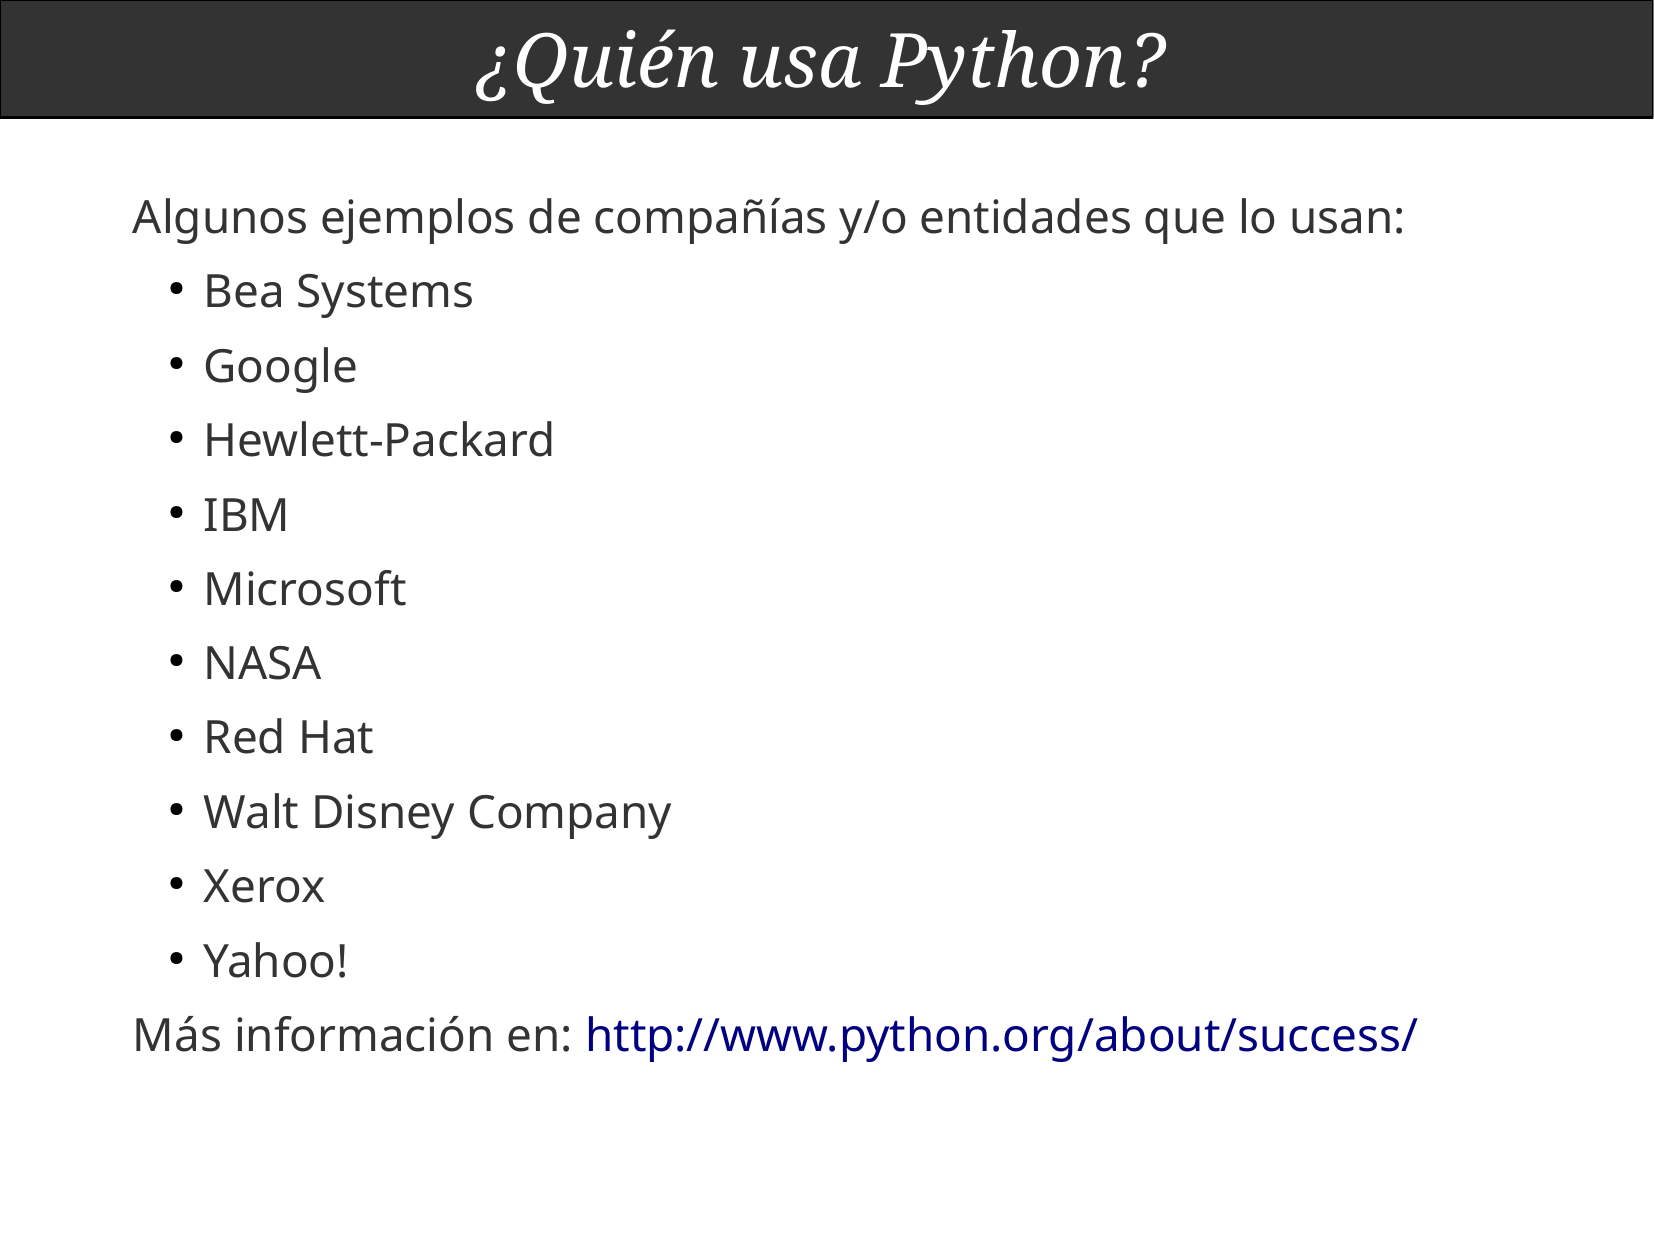

¿Quién usa Python?
Algunos ejemplos de compañías y/o entidades que lo usan:
Bea Systems
Google
Hewlett-Packard
IBM
Microsoft
NASA
Red Hat
Walt Disney Company
Xerox
Yahoo!
Más información en: http://www.python.org/about/success/